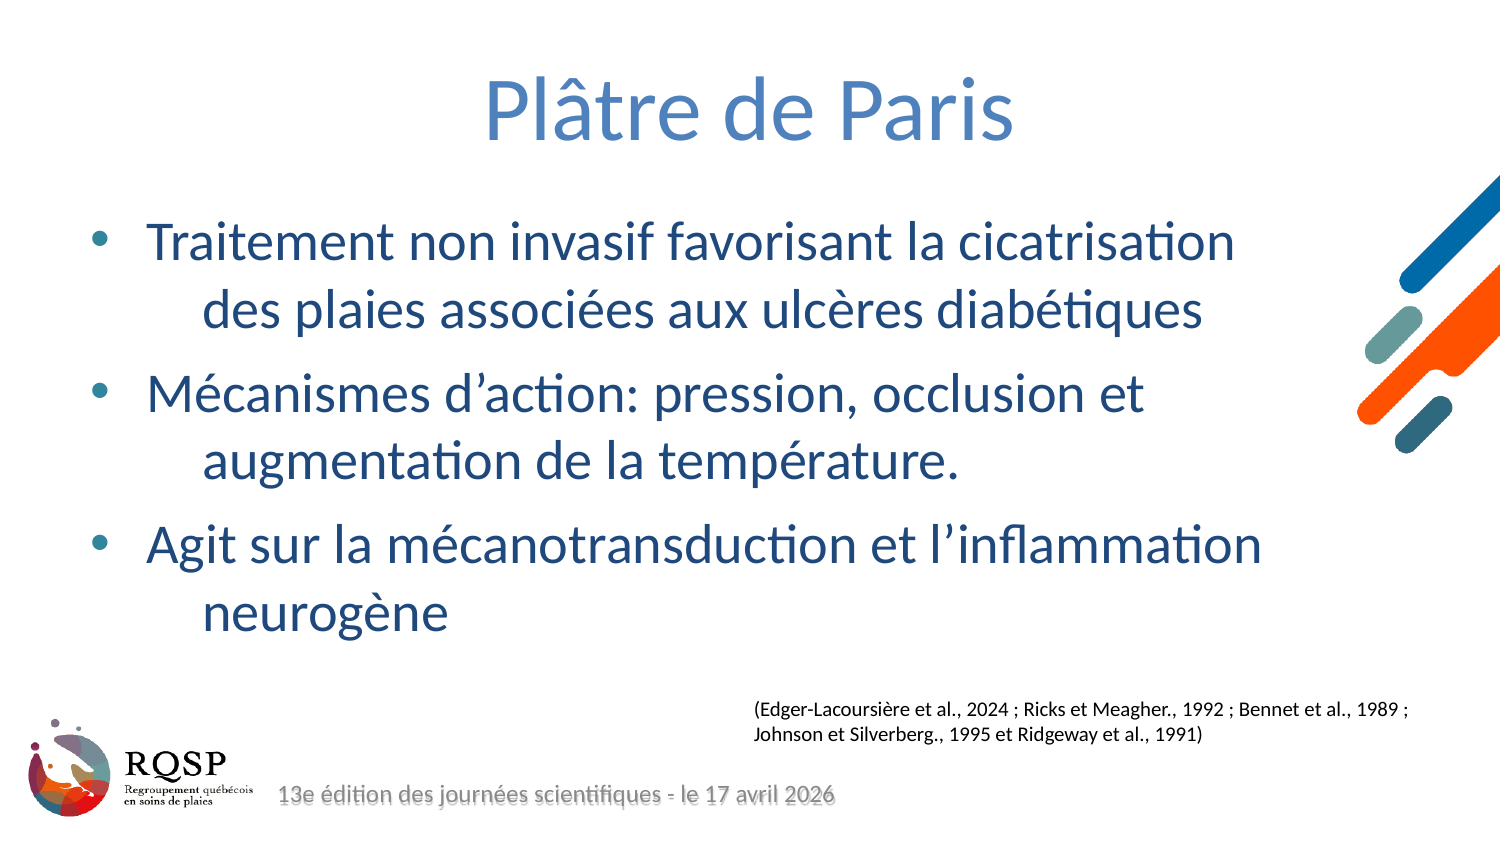

# Plâtre de Paris
Traitement non invasif favorisant la cicatrisation des plaies associées aux ulcères diabétiques
Mécanismes d’action: pression, occlusion et augmentation de la température.
Agit sur la mécanotransduction et l’inflammation neurogène
(Edger-Lacoursière et al., 2024 ; Ricks et Meagher., 1992 ; Bennet et al., 1989 ; Johnson et Silverberg., 1995 et Ridgeway et al., 1991)